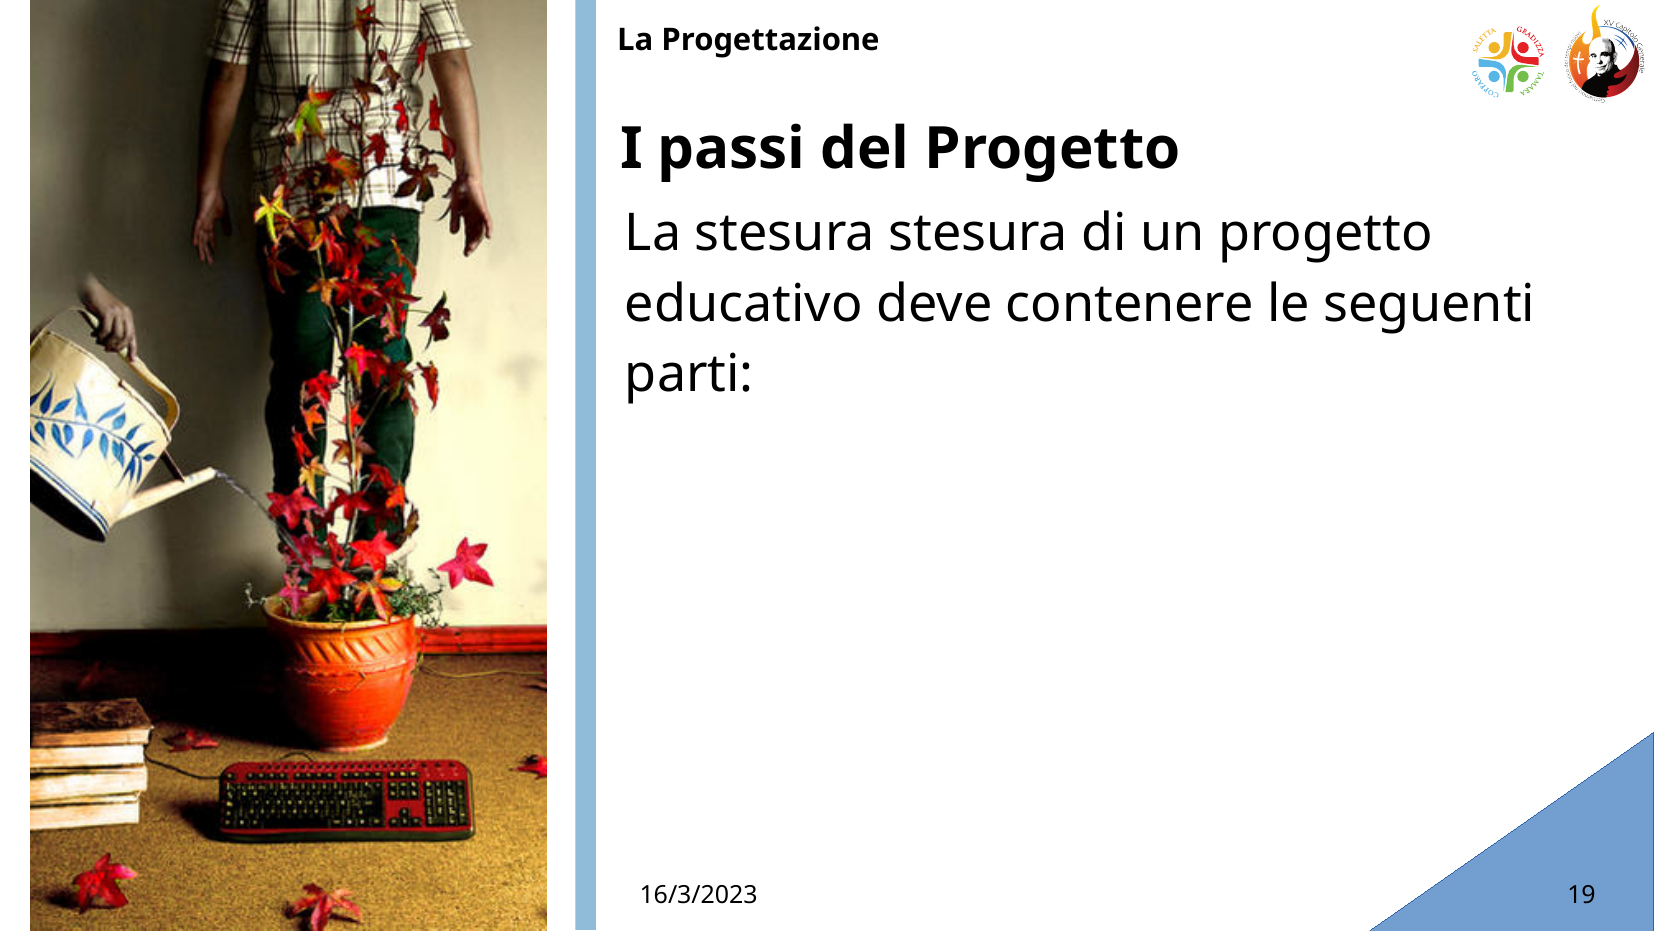

La Progettazione
I passi del Progetto
# La stesura stesura di un progetto educativo deve contenere le seguenti parti: